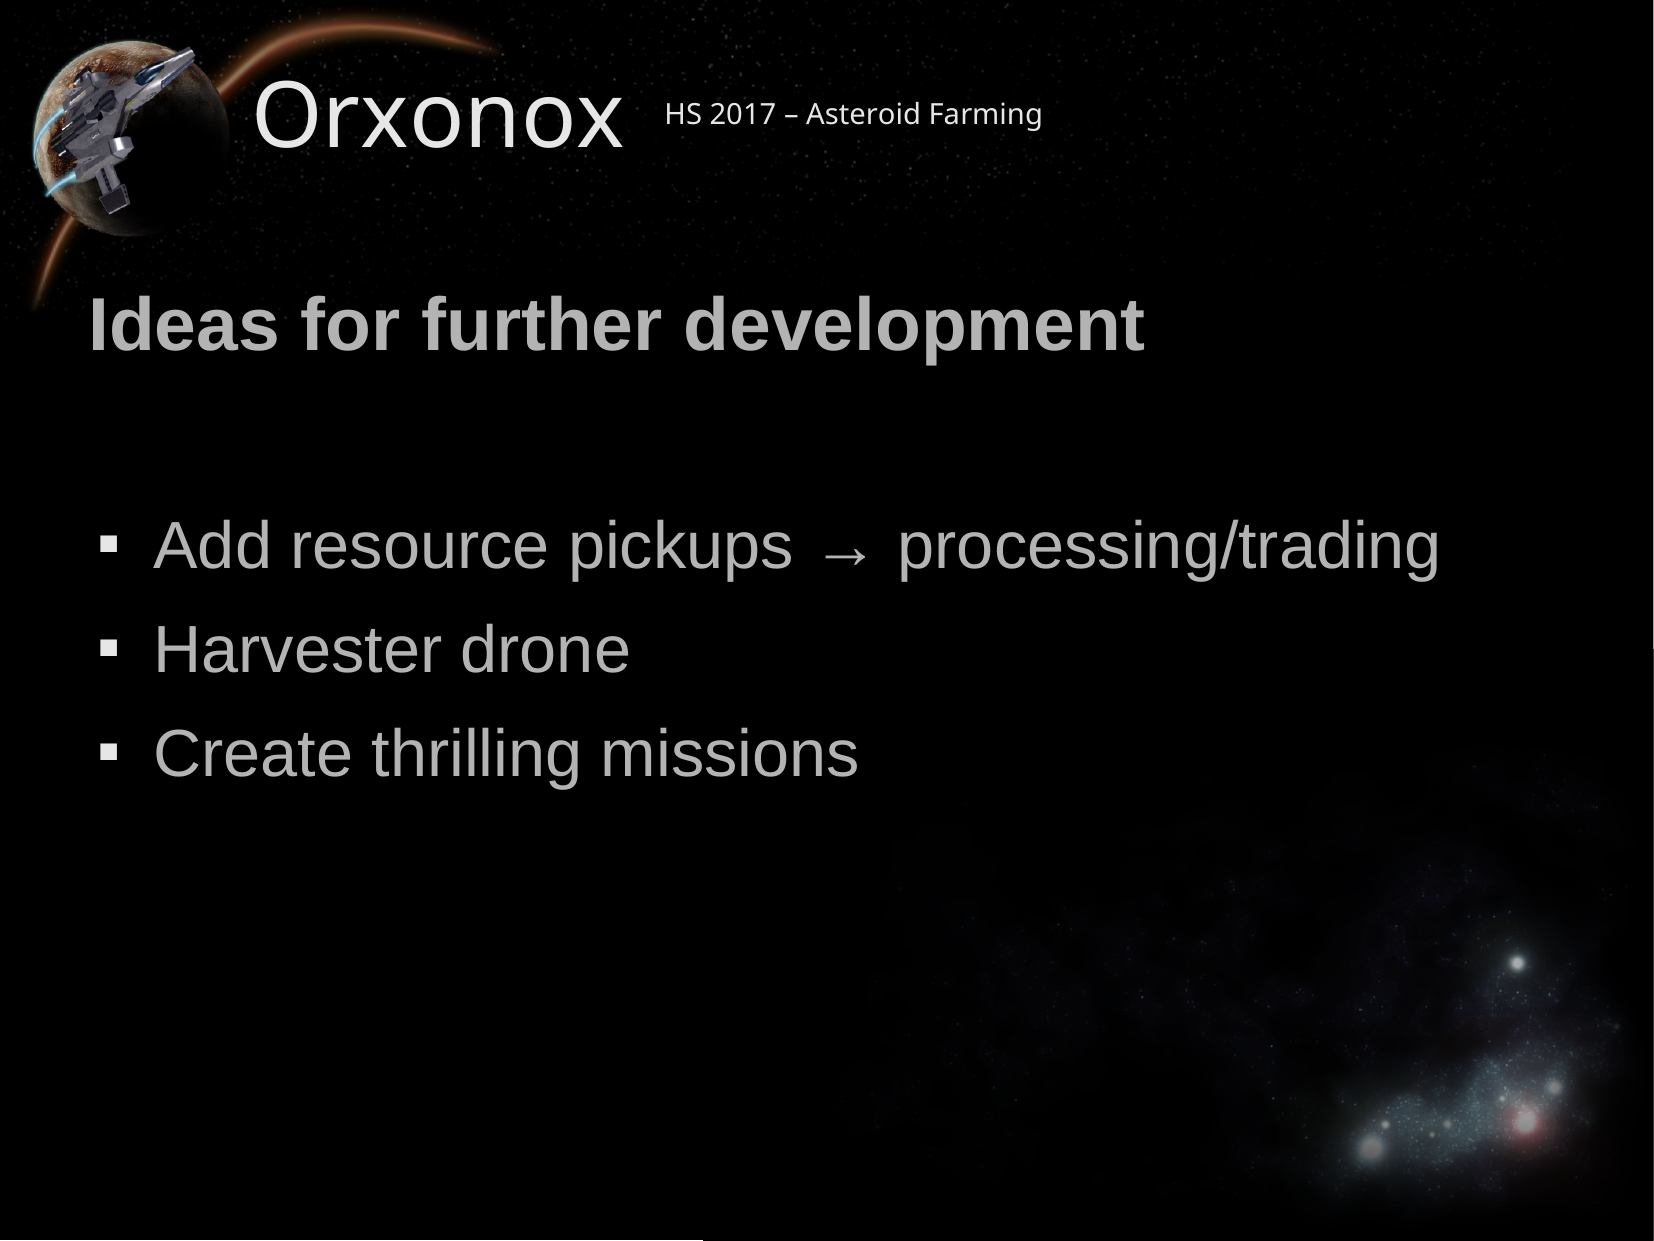

# Ideas for further development
Add resource pickups → processing/trading
Harvester drone
Create thrilling missions